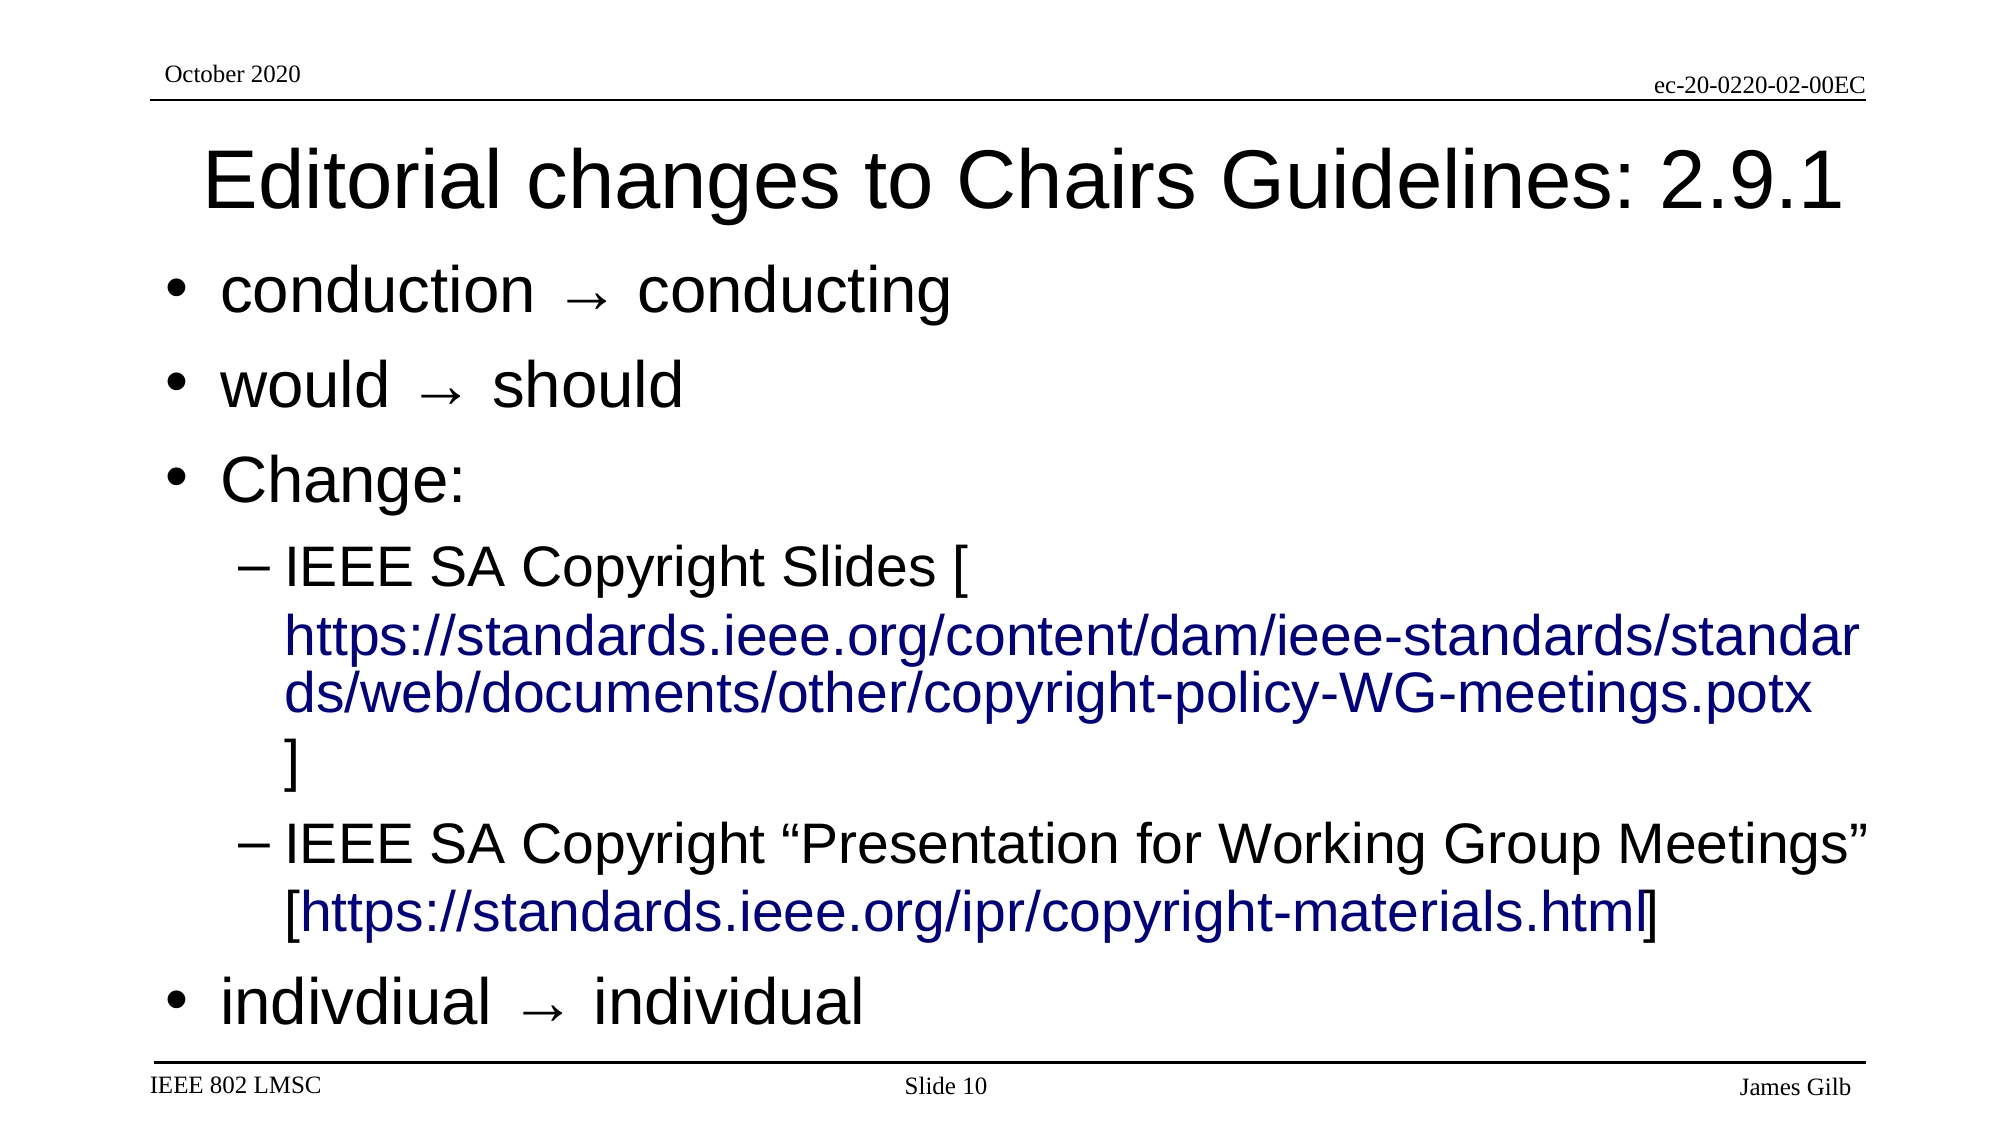

# Editorial changes to Chairs Guidelines: 2.9.1
conduction → conducting
would → should
Change:
IEEE SA Copyright Slides [https://standards.ieee.org/content/dam/ieee-standards/standards/web/documents/other/copyright-policy-WG-meetings.potx]
IEEE SA Copyright “Presentation for Working Group Meetings” [https://standards.ieee.org/ipr/copyright-materials.html]
indivdiual → individual
10